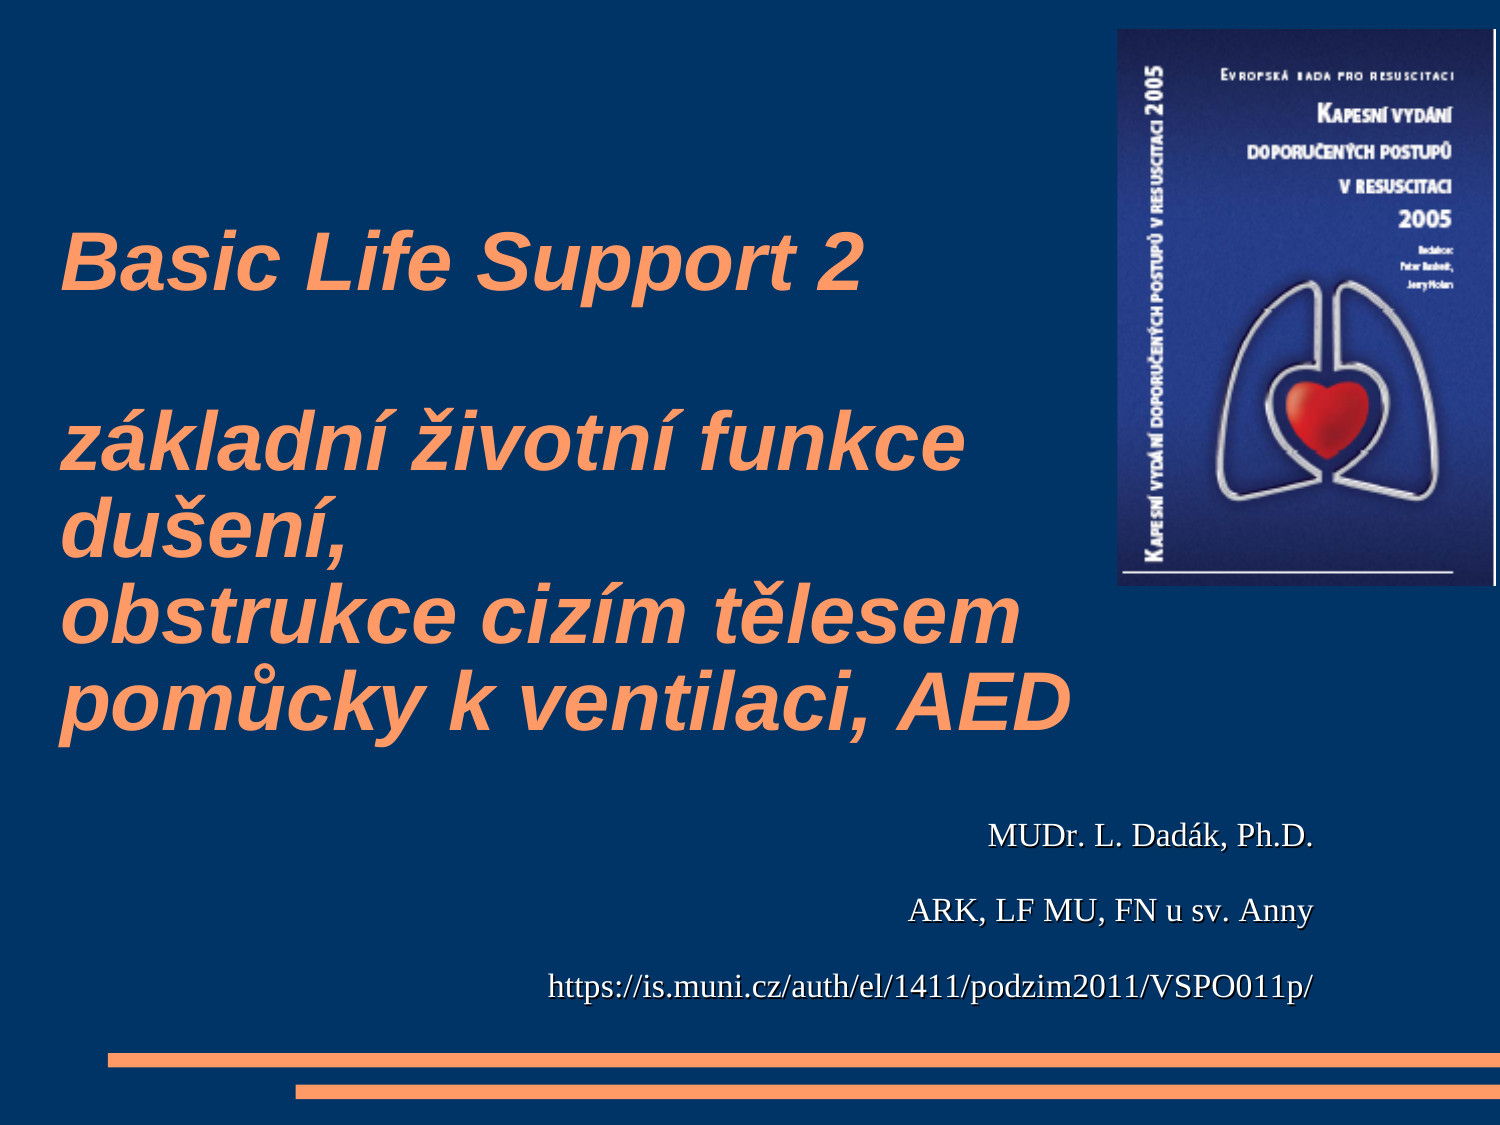

# Basic Life Support 2 základní životní funkce dušení, obstrukce cizím tělesem pomůcky k ventilaci, AED
MUDr. L. Dadák, Ph.D.
ARK, LF MU, FN u sv. Anny
https://is.muni.cz/auth/el/1411/podzim2011/VSPO011p/